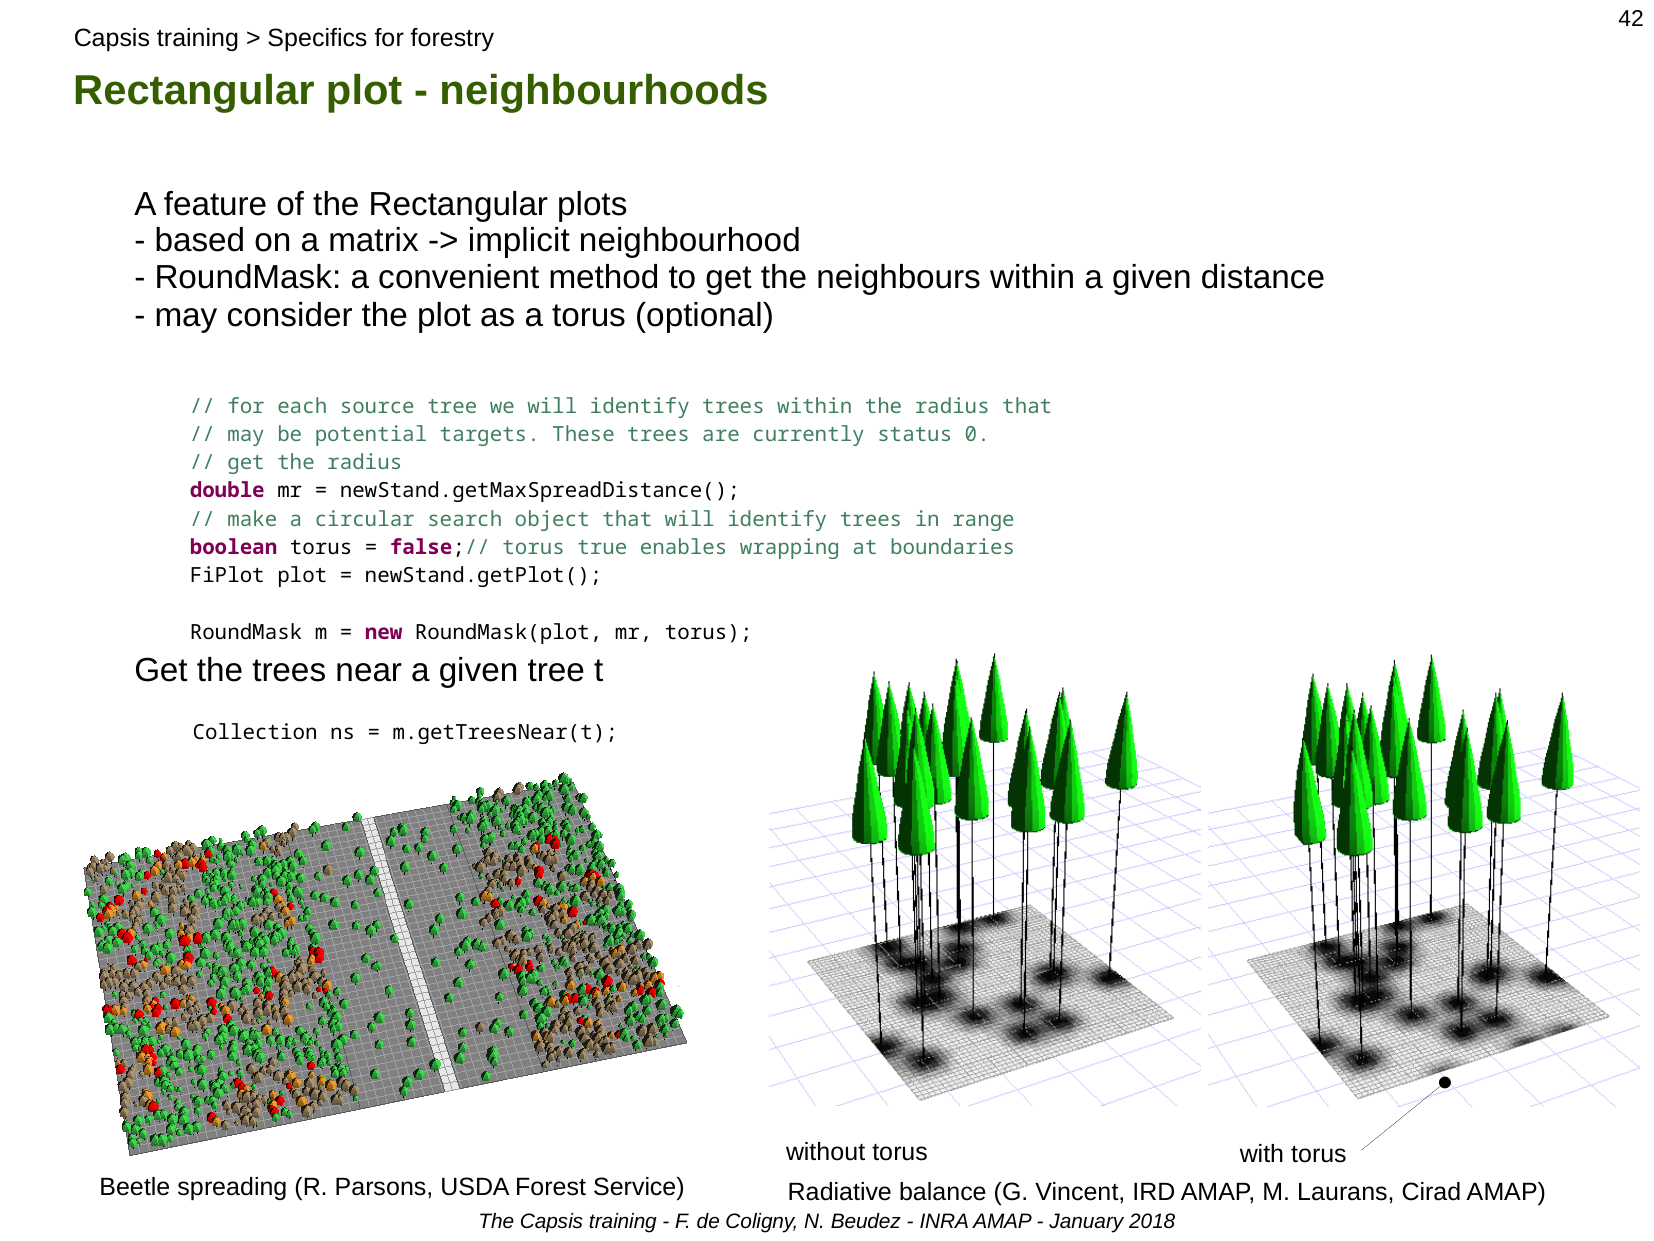

42
Capsis training > Specifics for forestry
Rectangular plot - neighbourhoods
A feature of the Rectangular plots
- based on a matrix -> implicit neighbourhood
- RoundMask: a convenient method to get the neighbours within a given distance
- may consider the plot as a torus (optional)
// for each source tree we will identify trees within the radius that
// may be potential targets. These trees are currently status 0.
// get the radius
double mr = newStand.getMaxSpreadDistance();
// make a circular search object that will identify trees in range
boolean torus = false;// torus true enables wrapping at boundaries
FiPlot plot = newStand.getPlot();
RoundMask m = new RoundMask(plot, mr, torus);
Get the trees near a given tree t
Collection ns = m.getTreesNear(t);
without torus
with torus
Beetle spreading (R. Parsons, USDA Forest Service)
Radiative balance (G. Vincent, IRD AMAP, M. Laurans, Cirad AMAP)
The Capsis training - F. de Coligny, N. Beudez - INRA AMAP - January 2018